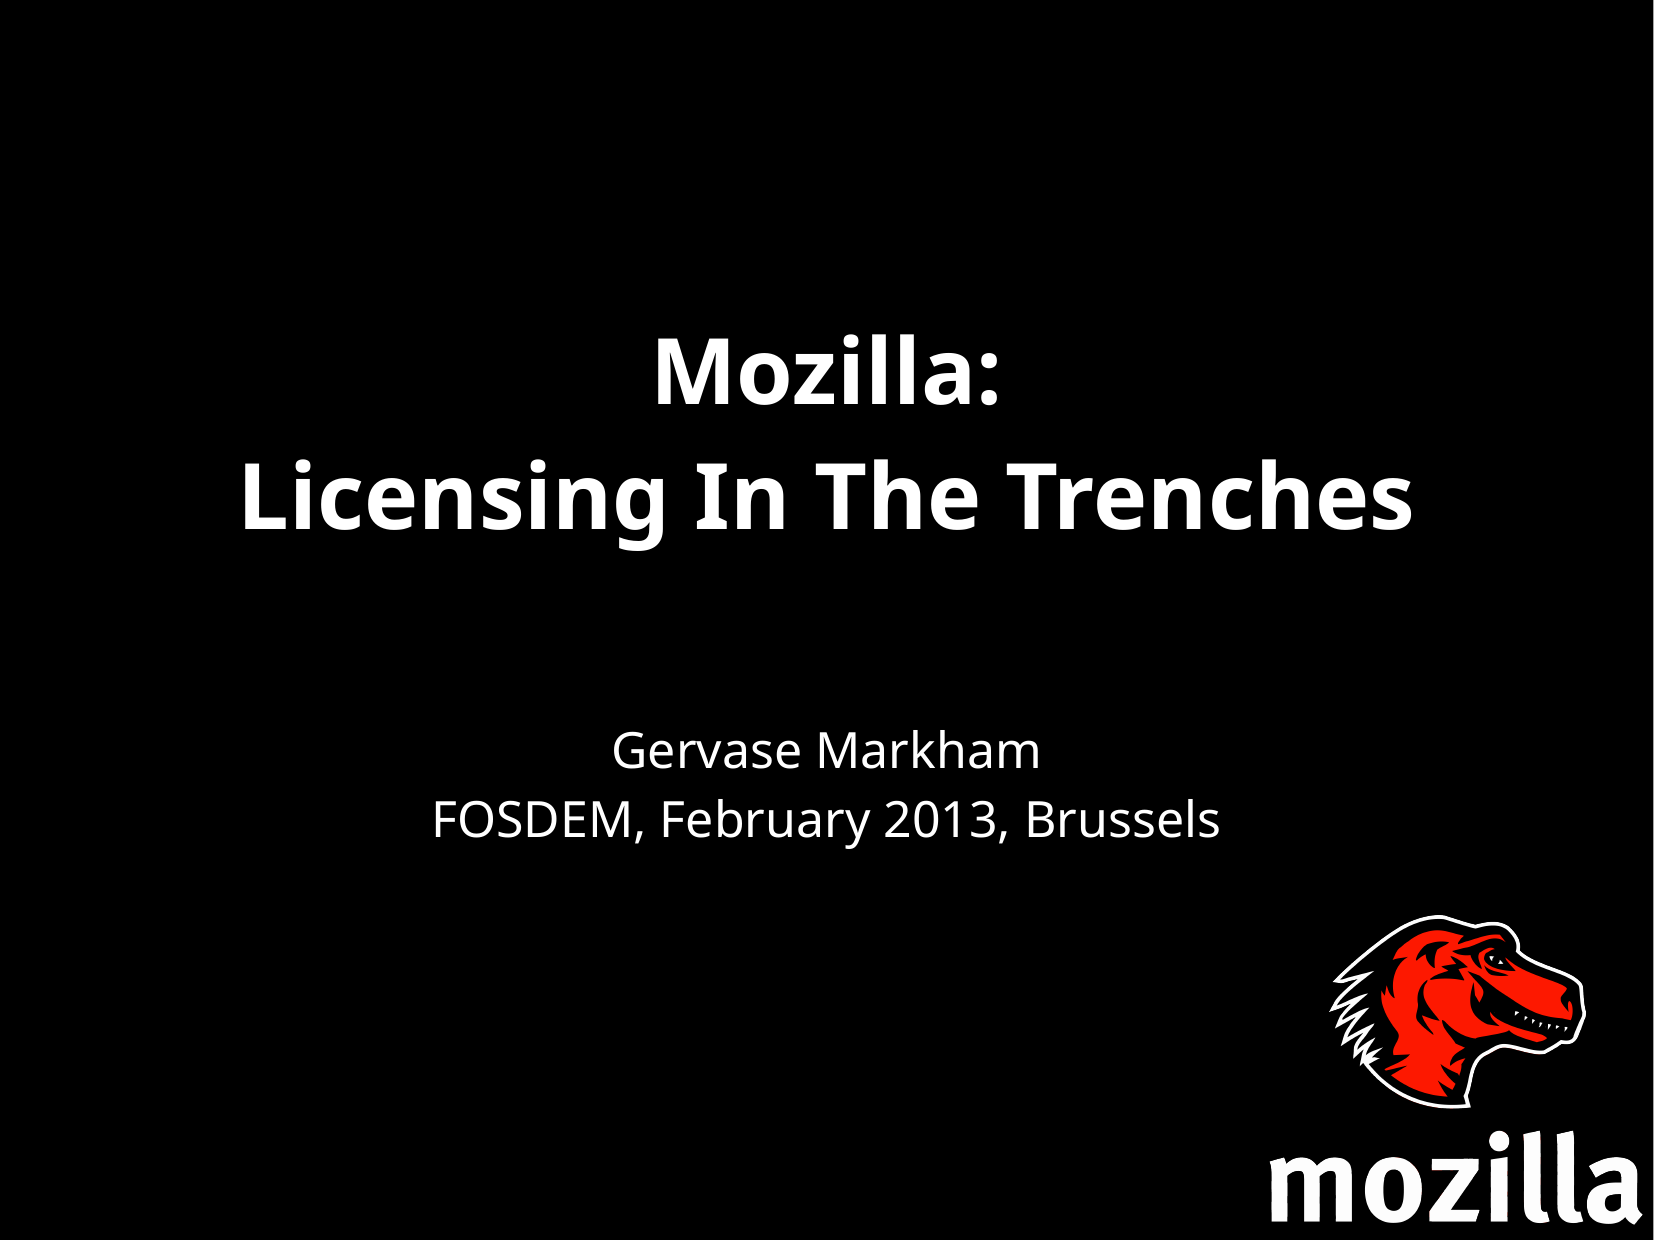

# Mozilla: Licensing In The Trenches
Gervase Markham
FOSDEM, February 2013, Brussels